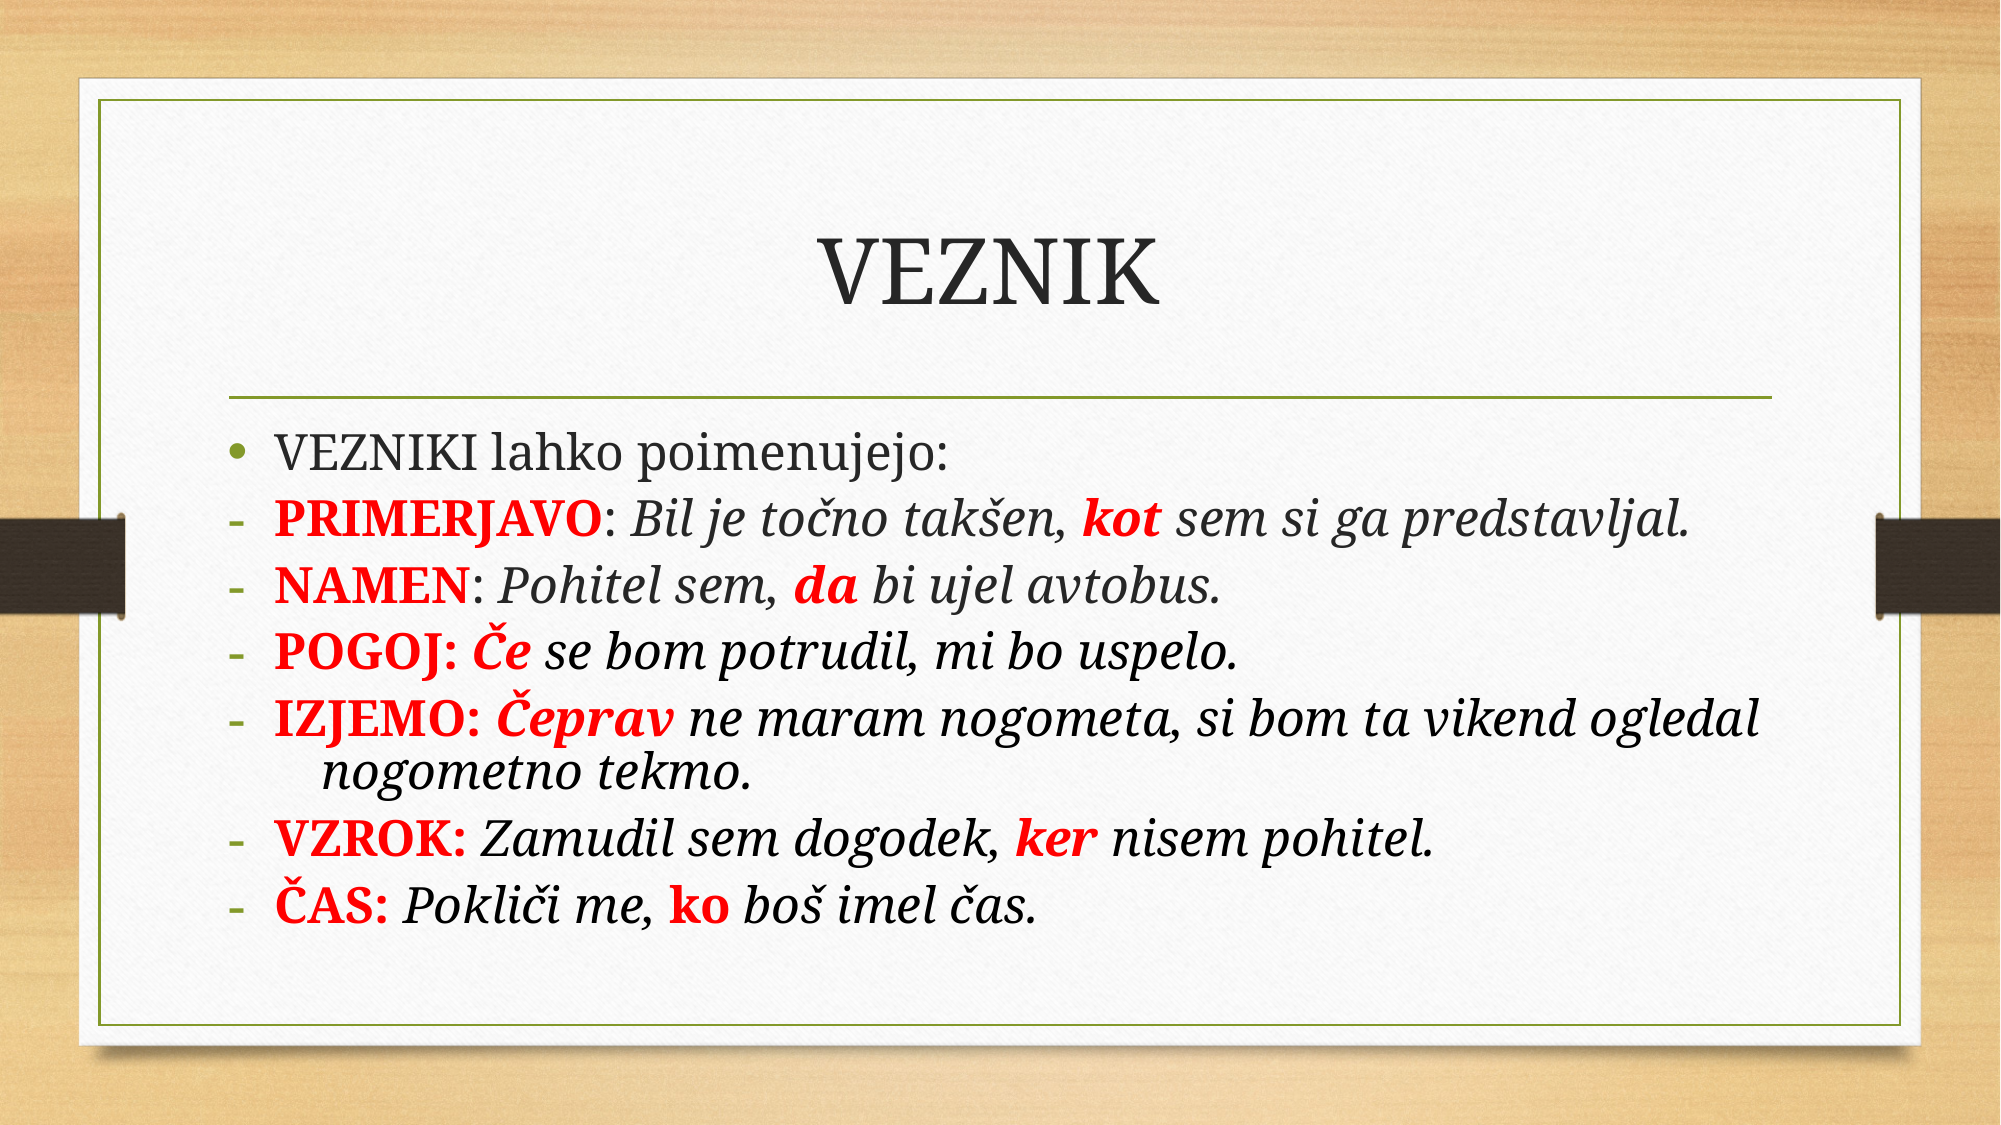

# VEZNIK
VEZNIKI lahko poimenujejo:
PRIMERJAVO: Bil je točno takšen, kot sem si ga predstavljal.
NAMEN: Pohitel sem, da bi ujel avtobus.
POGOJ: Če se bom potrudil, mi bo uspelo.
IZJEMO: Čeprav ne maram nogometa, si bom ta vikend ogledal nogometno tekmo.
VZROK: Zamudil sem dogodek, ker nisem pohitel.
ČAS: Pokliči me, ko boš imel čas.